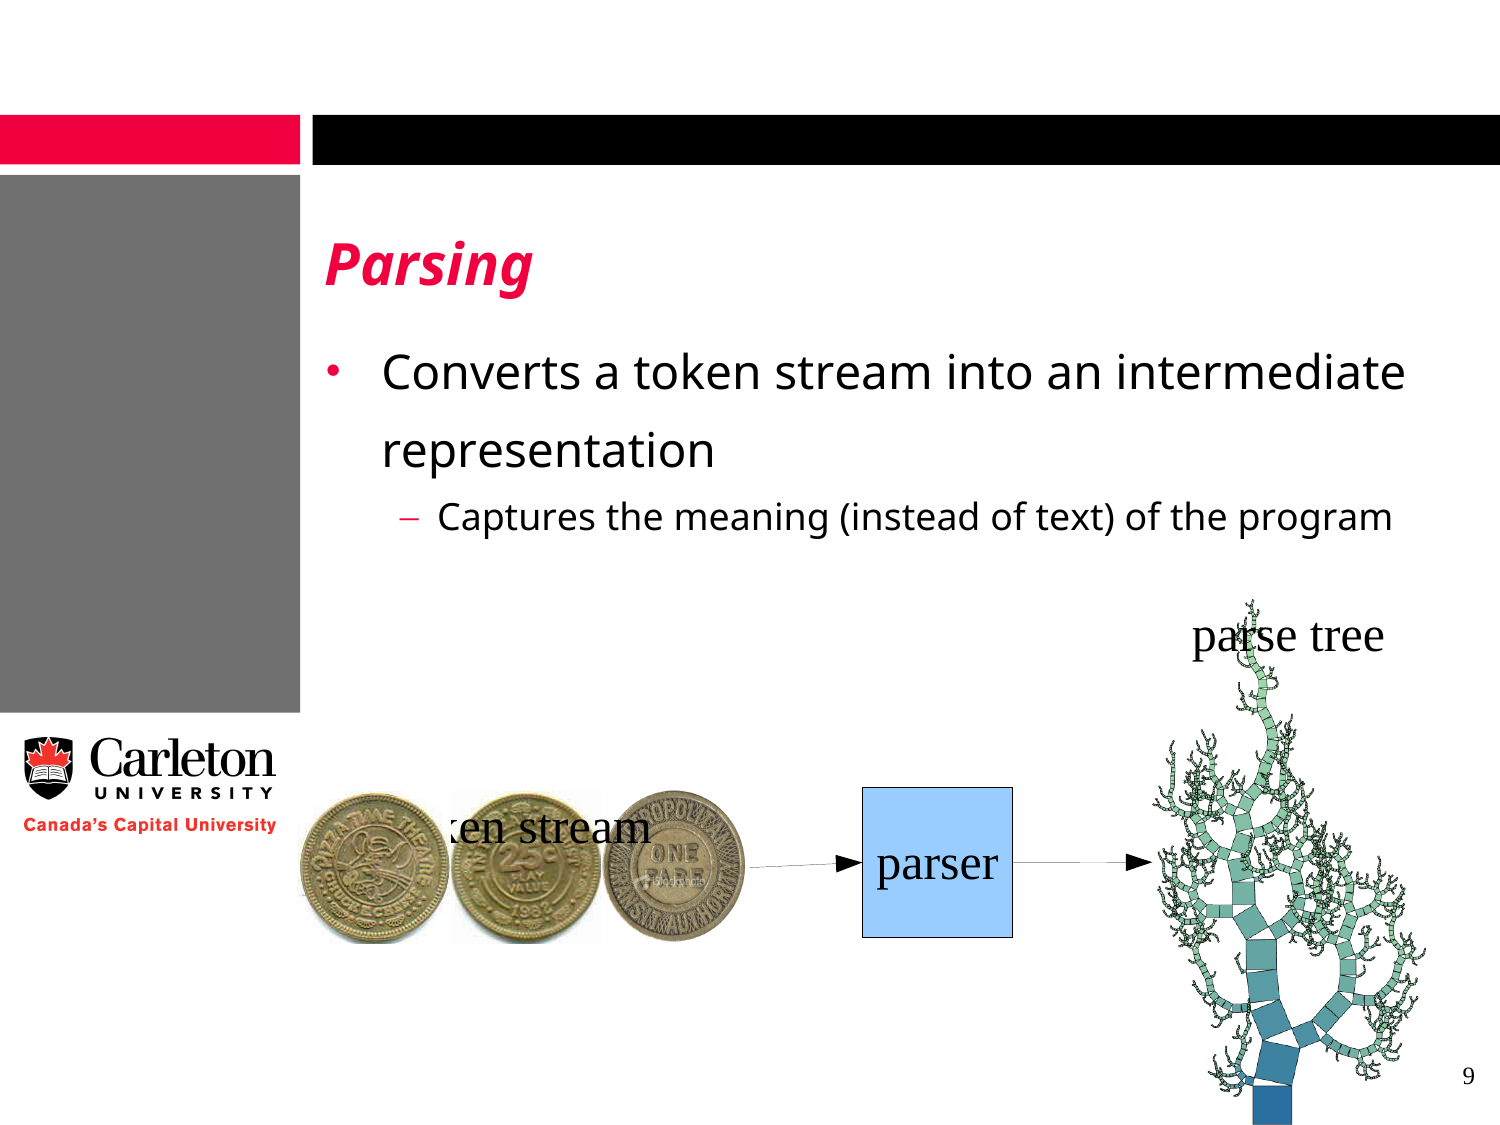

# Parsing
Converts a token stream into an intermediate representation
Captures the meaning (instead of text) of the program
parse tree
token stream
parser
9